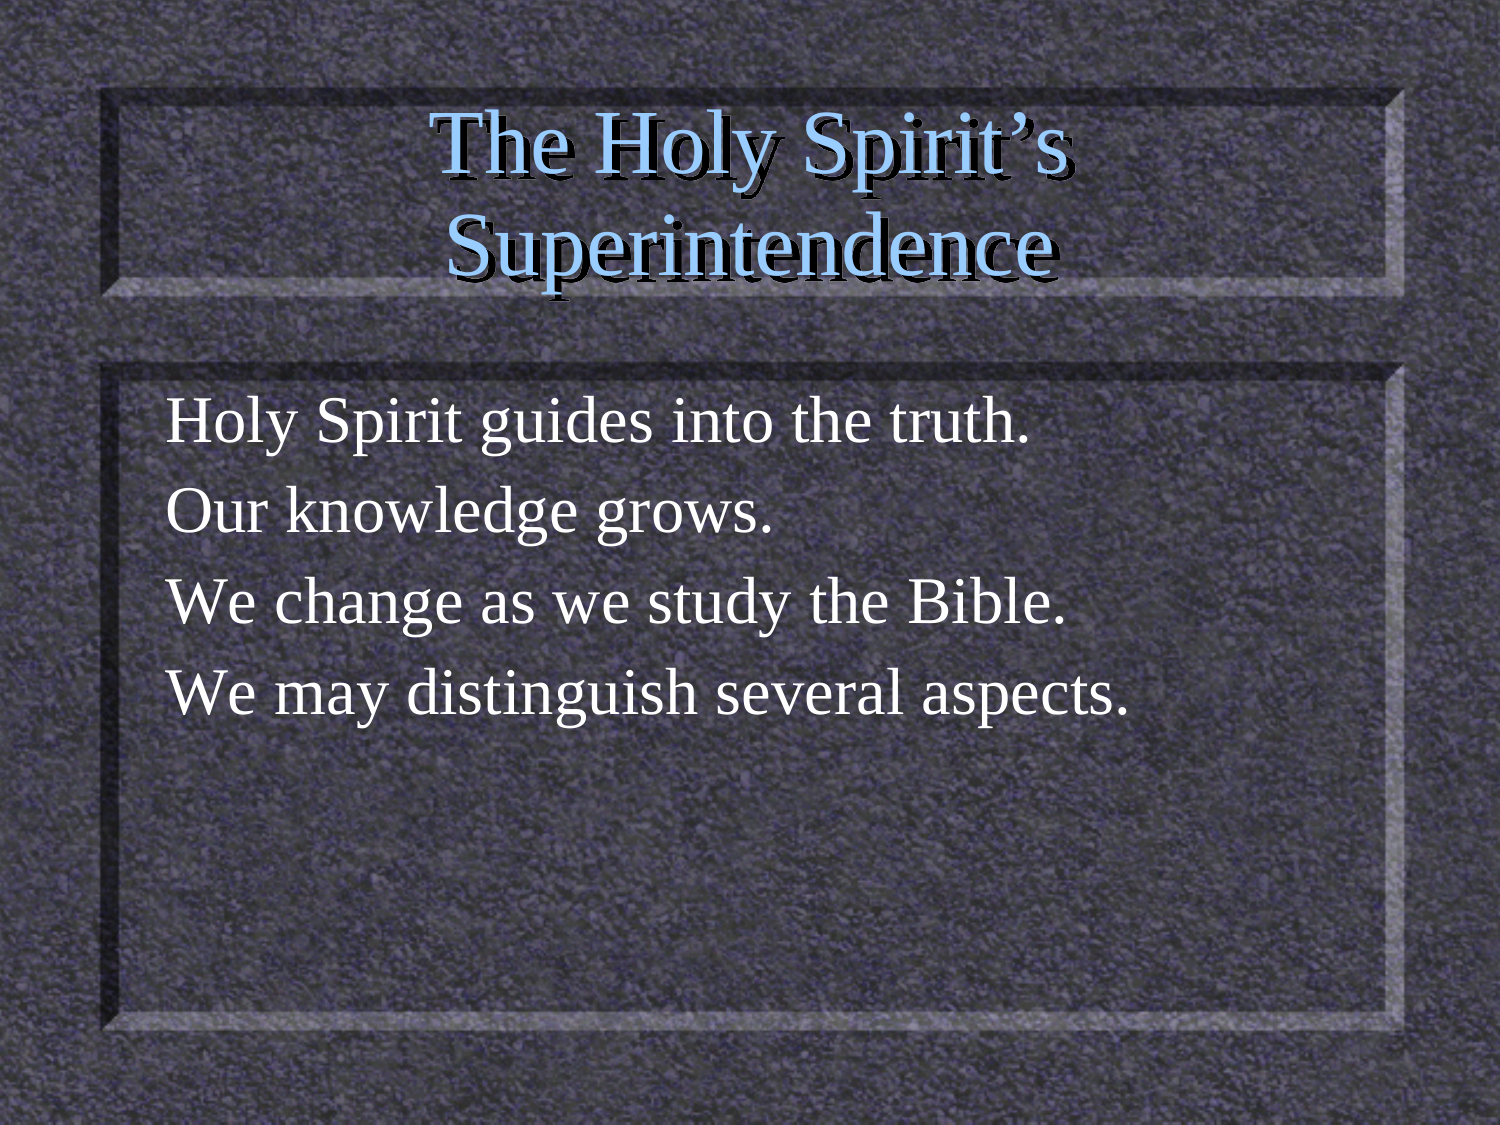

# The Holy Spirit’s Superintendence
Holy Spirit guides into the truth.
Our knowledge grows.
We change as we study the Bible.
We may distinguish several aspects.